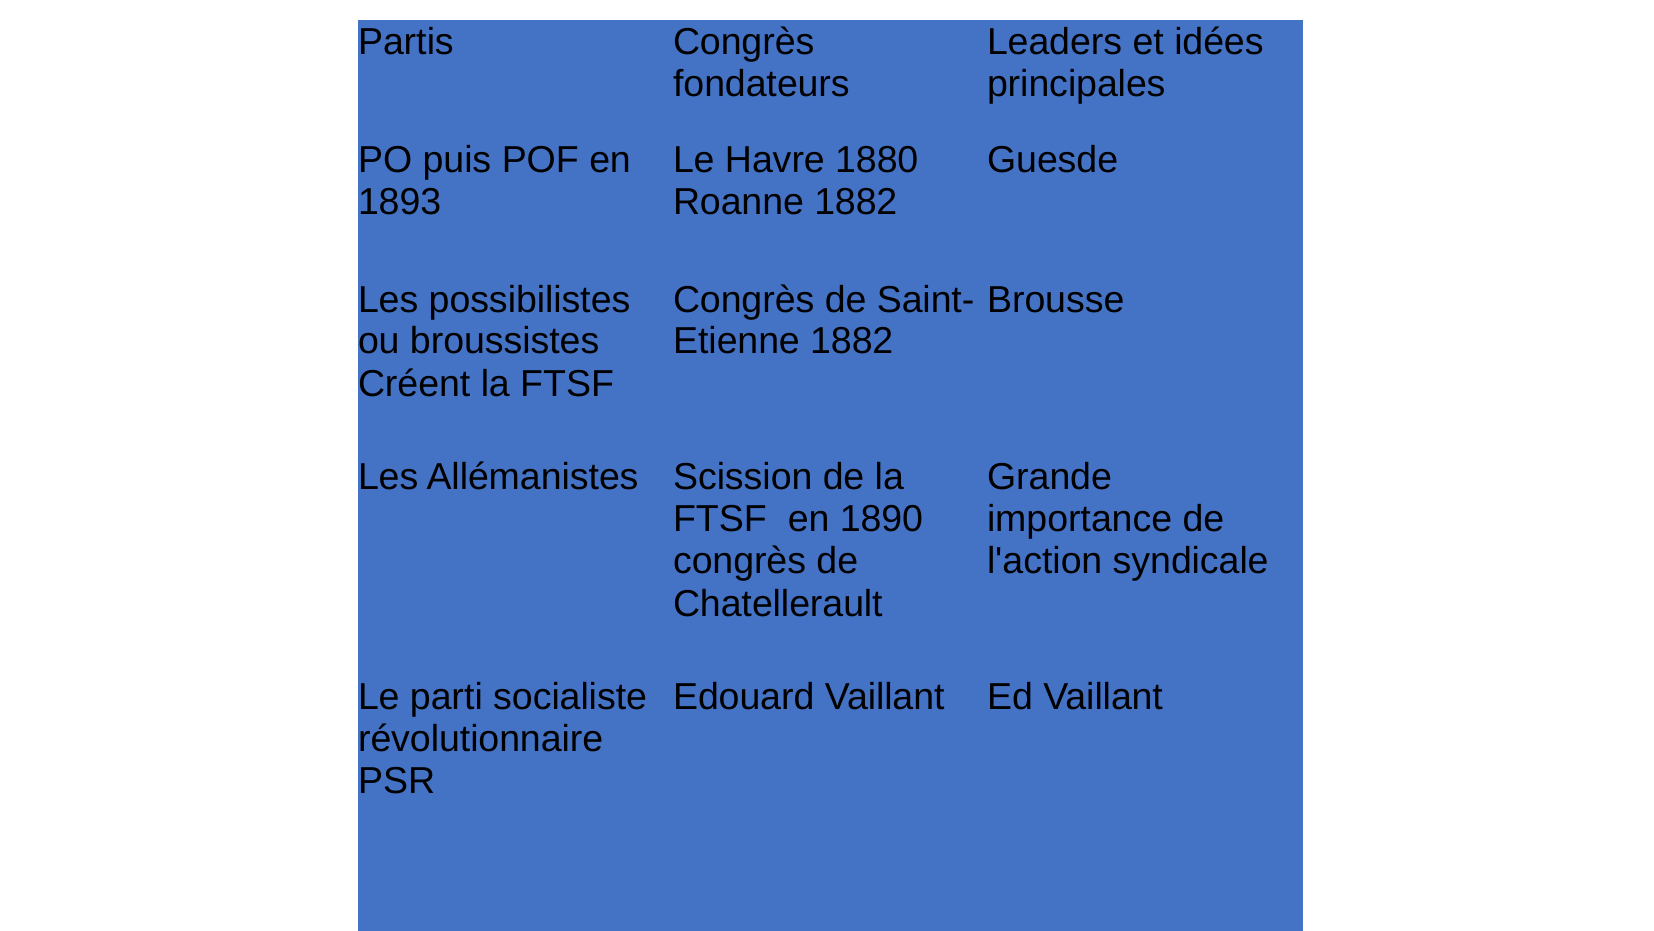

| Partis | Congrès fondateurs | Leaders et idées principales |
| --- | --- | --- |
| PO puis POF en 1893 | Le Havre 1880 Roanne 1882 | Guesde |
| Les possibilistes ou broussistes Créent la FTSF | Congrès de Saint-Etienne 1882 | Brousse |
| Les Allémanistes | Scission de la FTSF en 1890 congrès de Chatellerault | Grande importance de l'action syndicale |
| Le parti socialiste révolutionnaire PSR | Edouard Vaillant | Ed Vaillant |